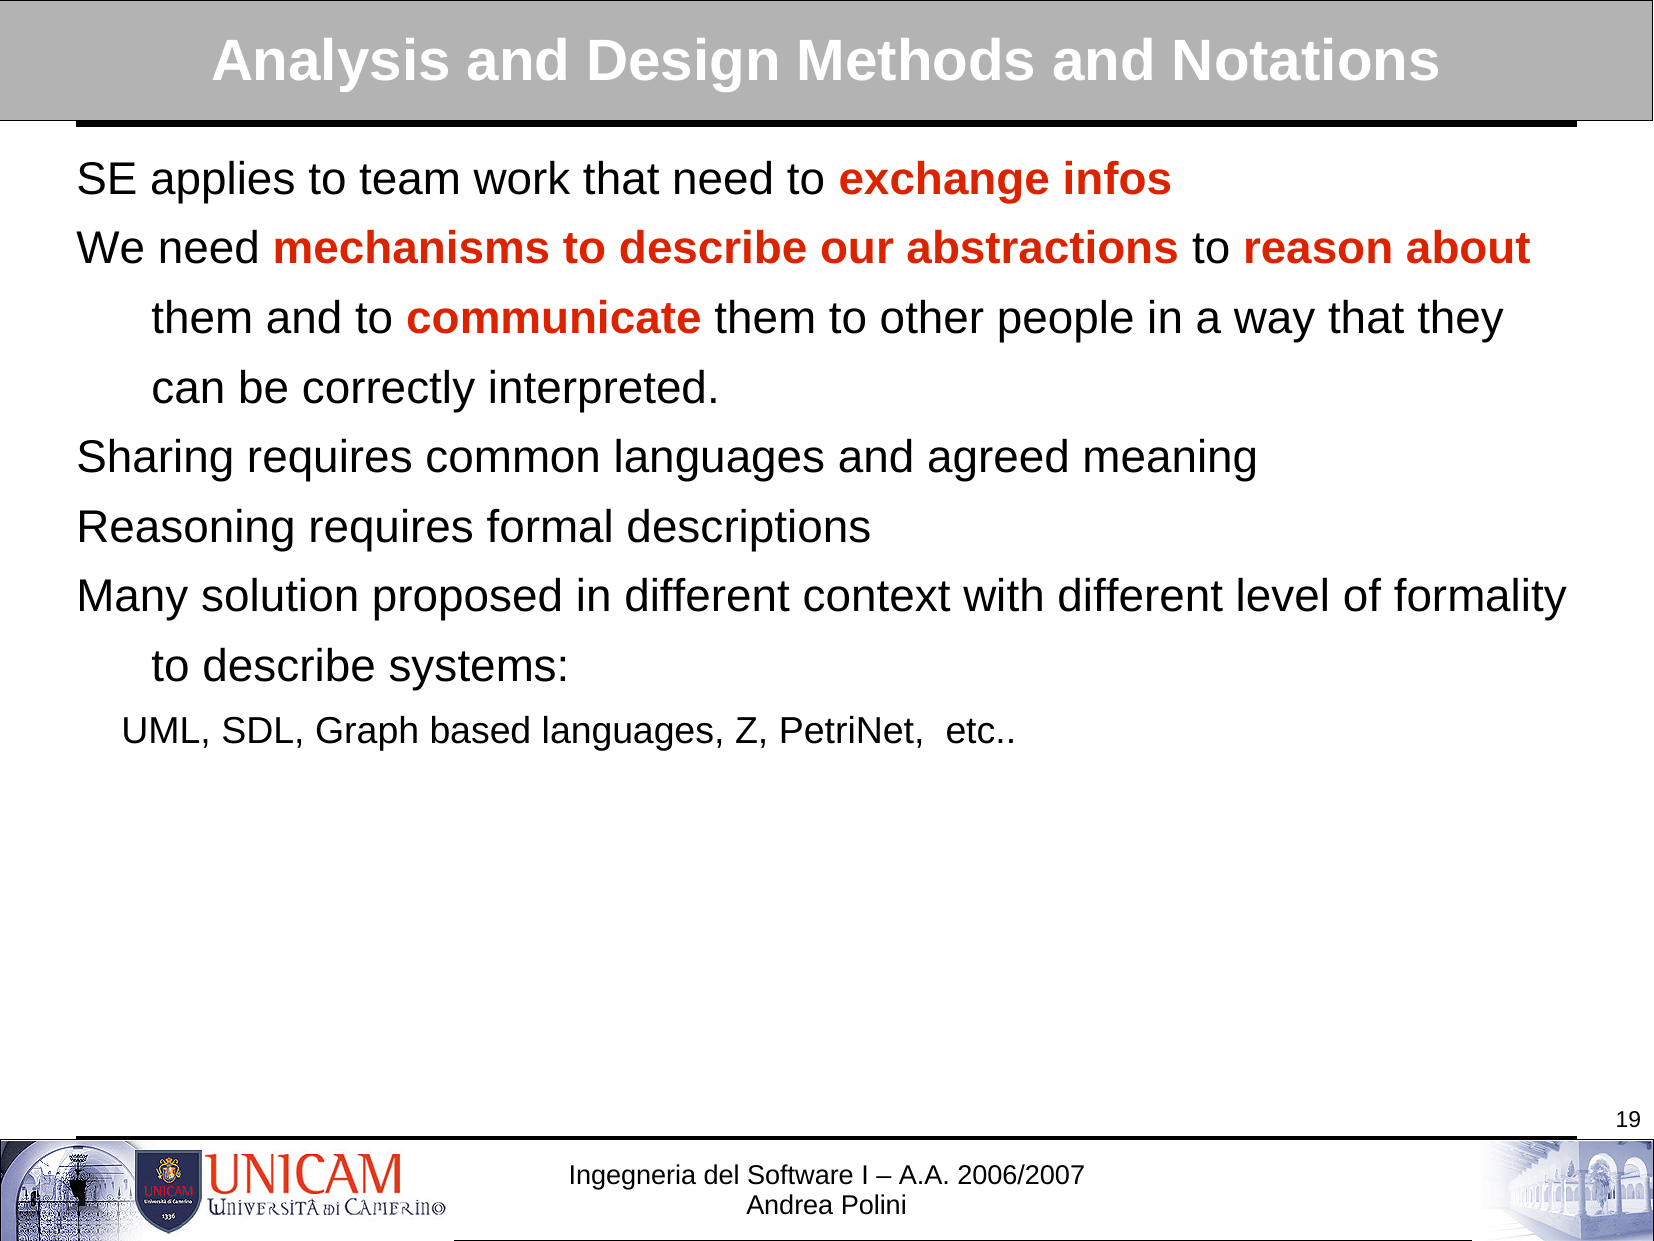

# Analysis and Design Methods and Notations
SE applies to team work that need to exchange infos
We need mechanisms to describe our abstractions to reason about them and to communicate them to other people in a way that they can be correctly interpreted.
Sharing requires common languages and agreed meaning
Reasoning requires formal descriptions
Many solution proposed in different context with different level of formality to describe systems:
UML, SDL, Graph based languages, Z, PetriNet, etc..
19